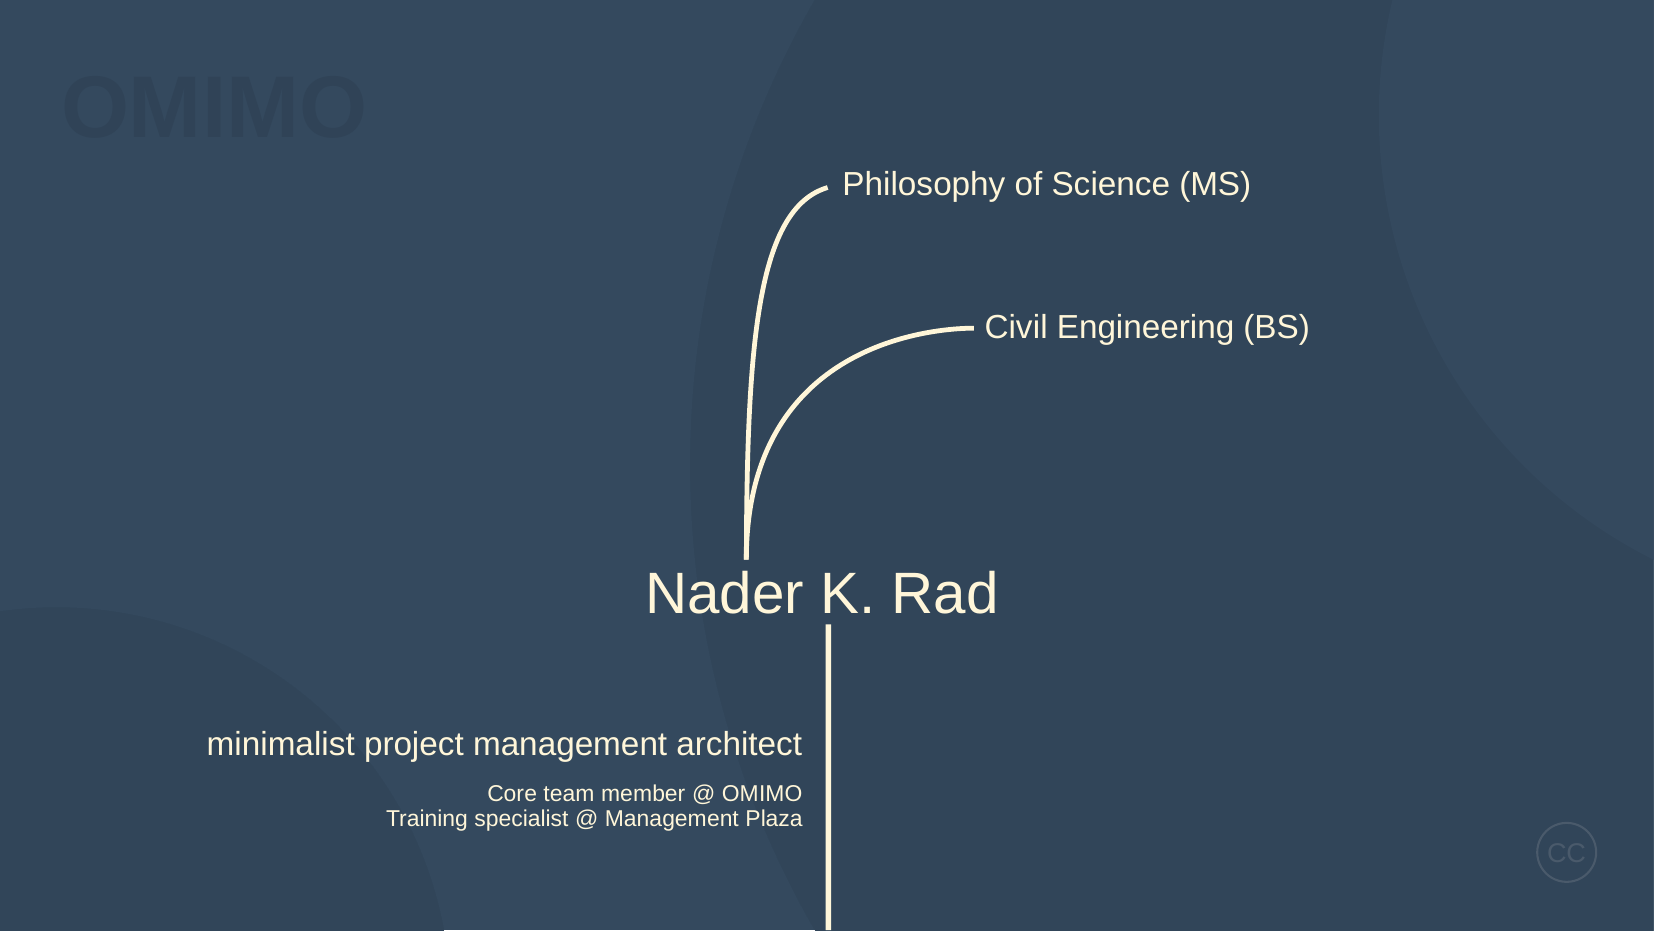

OMIMO
Philosophy of Science (MS)
Civil Engineering (BS)
Nader K. Rad
minimalist project management architect
Core team member @ OMIMO
Training specialist @ Management Plaza
CC